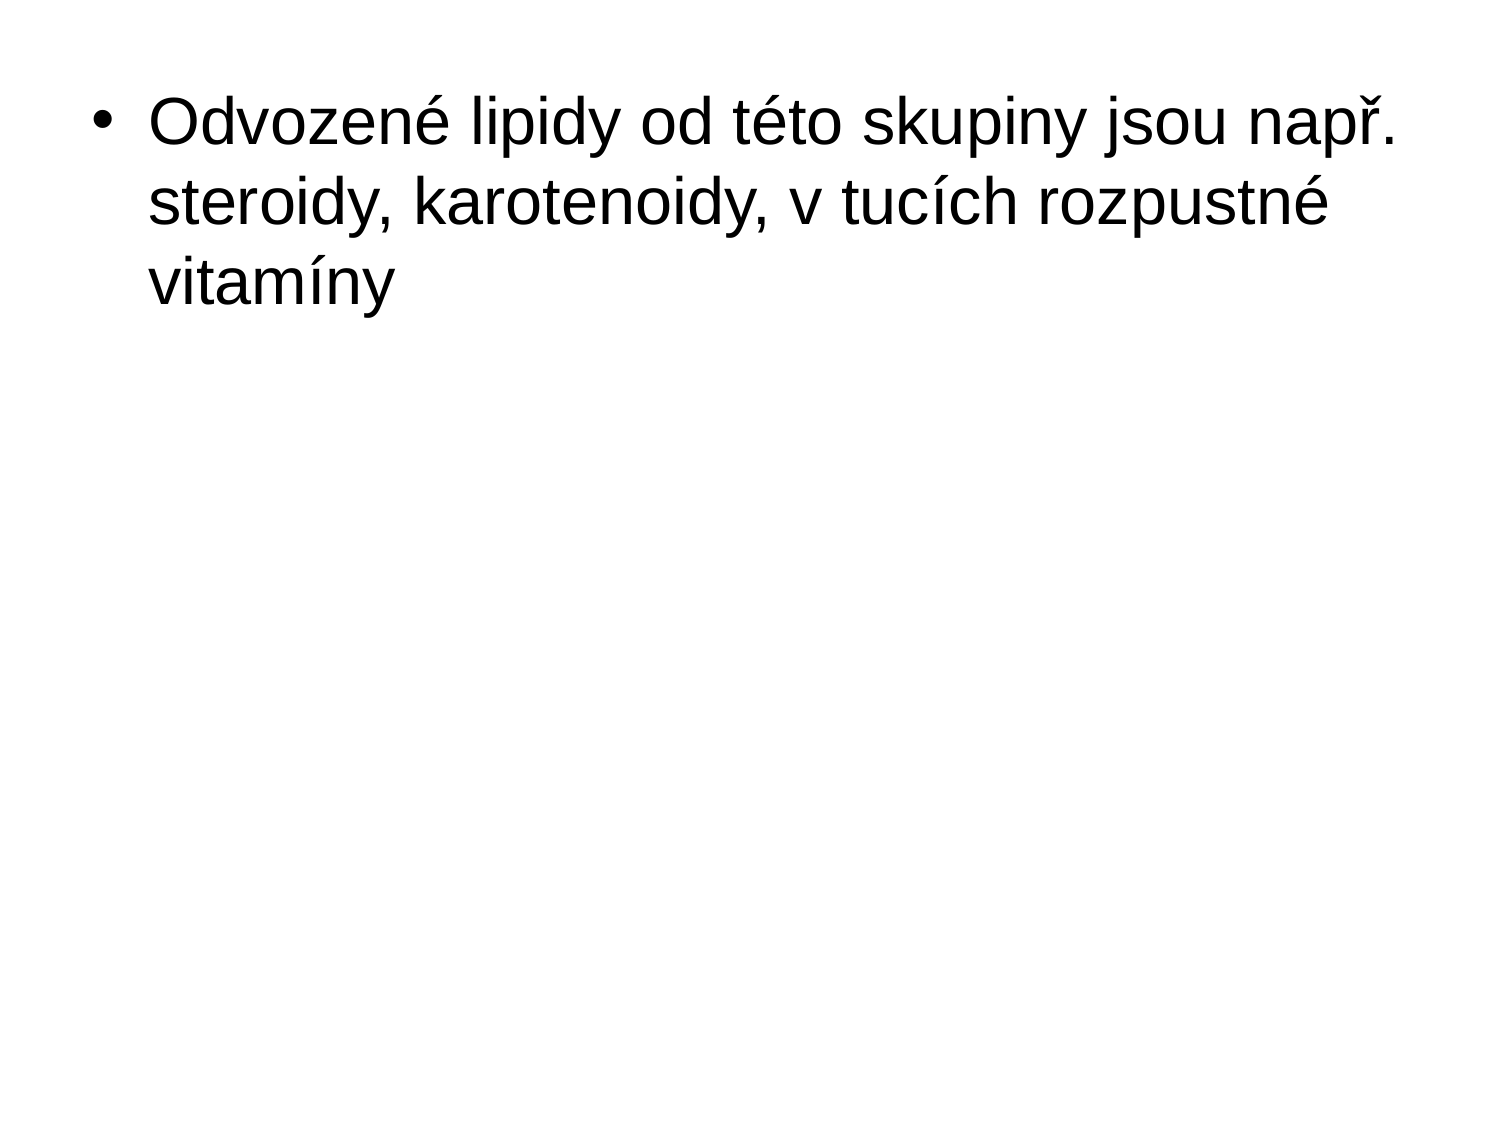

# Odvozené lipidy od této skupiny jsou např. steroidy, karotenoidy, v tucích rozpustné vitamíny